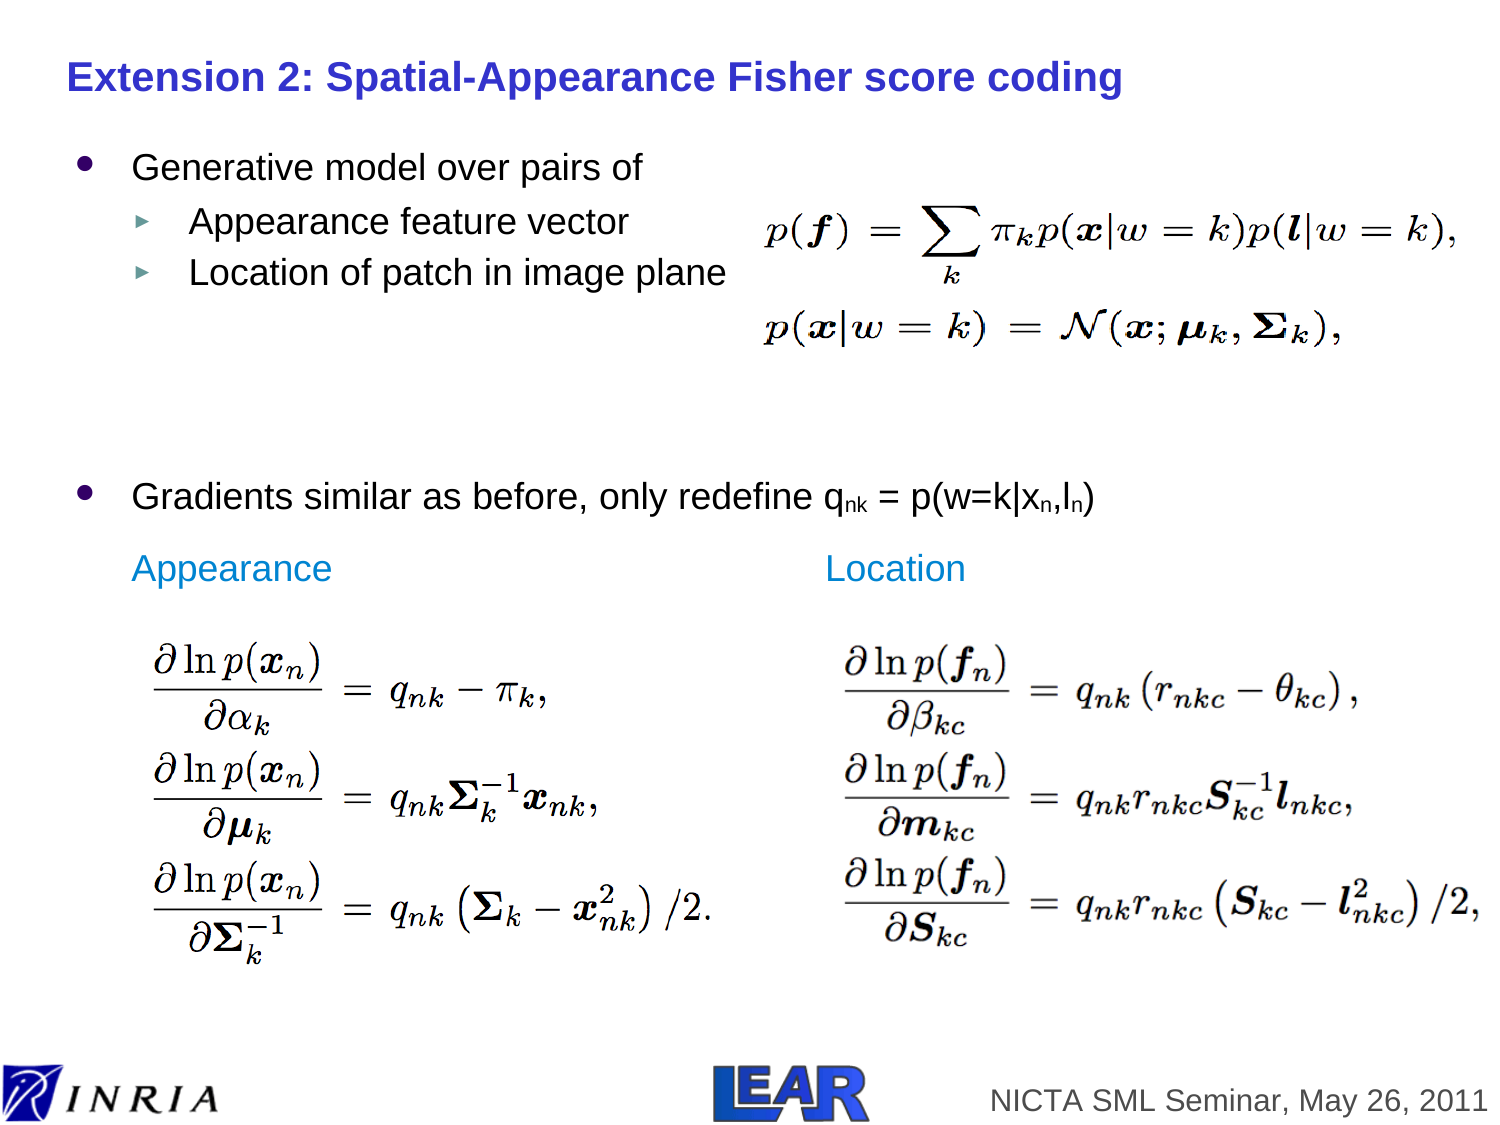

# Extension 2: Spatial-Appearance Fisher score coding
Generative model over pairs of
Appearance feature vector
Location of patch in image plane
Gradients similar as before, only redefine qnk = p(w=k|xn,ln)
Appearance				Location